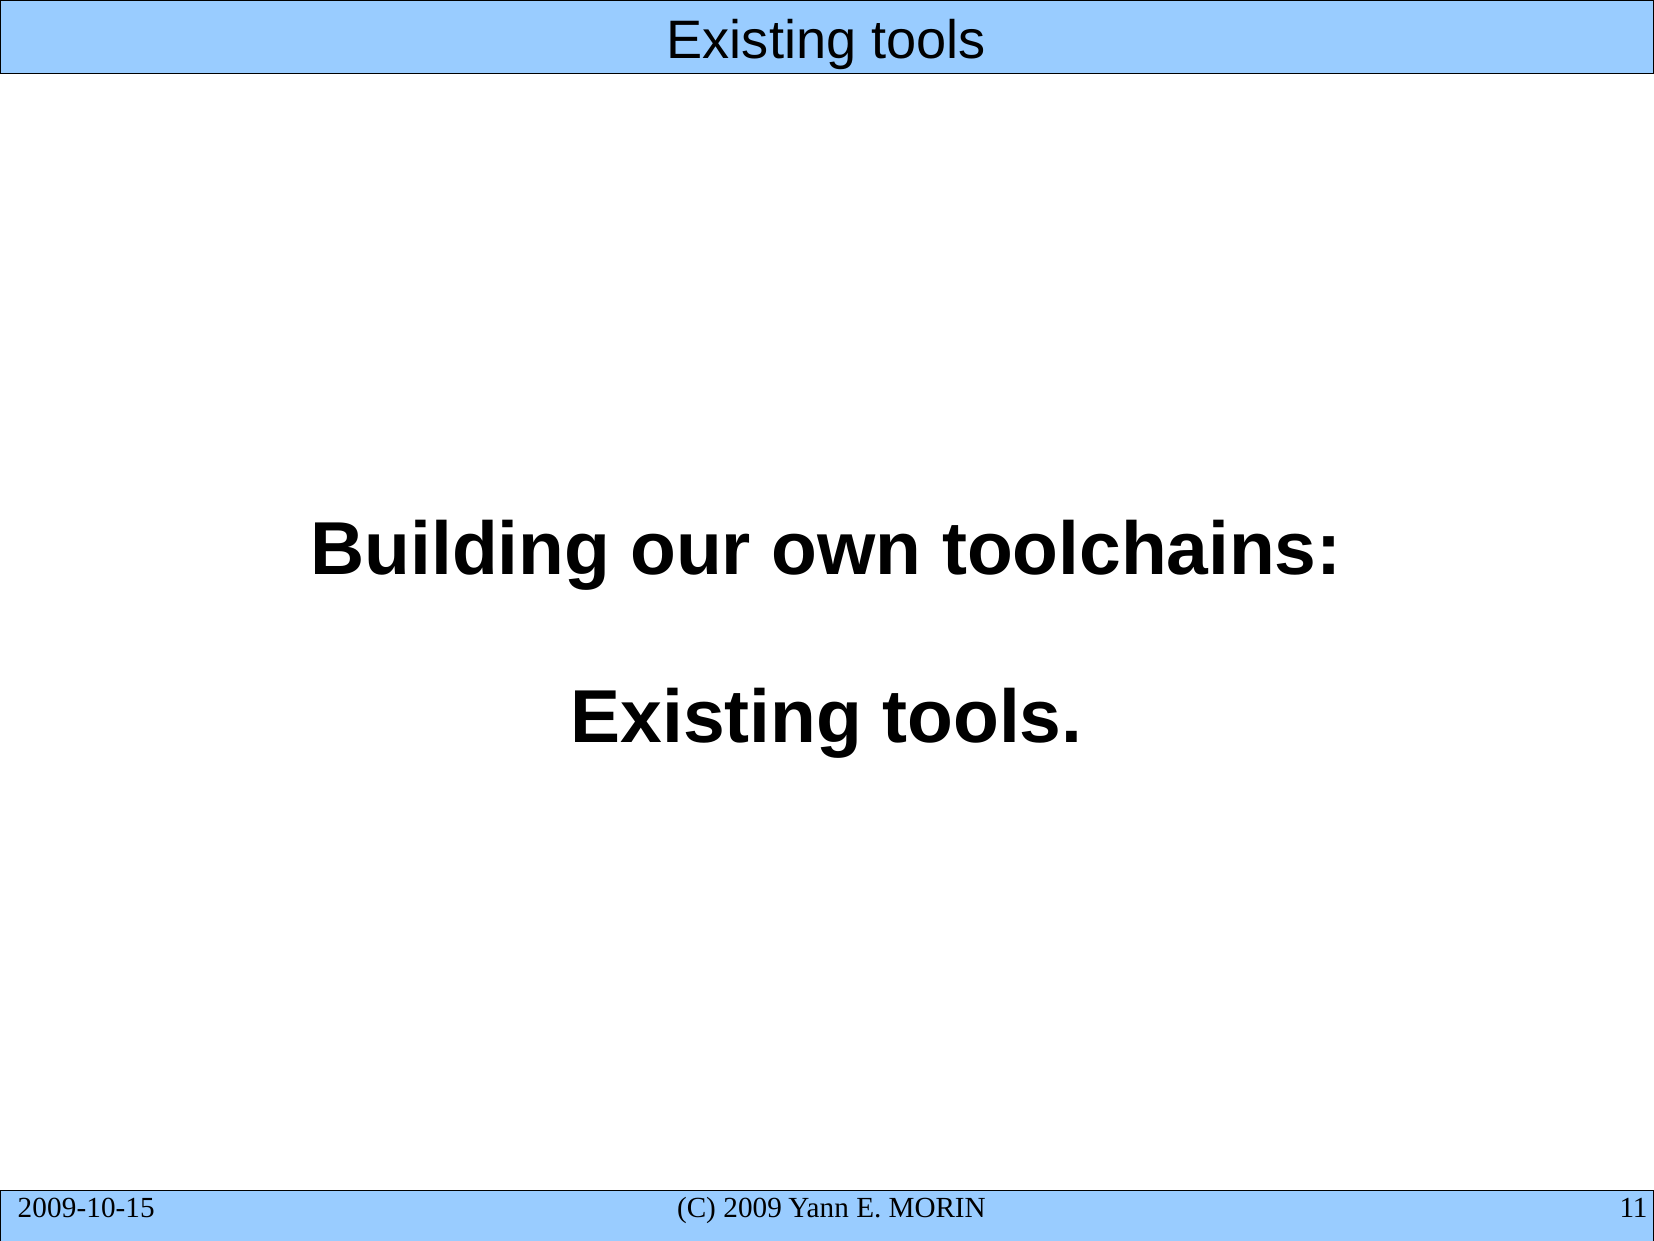

# Existing tools
Building our own toolchains:
Existing tools.
2009-10-15
(C) 2009 Yann E. MORIN
11